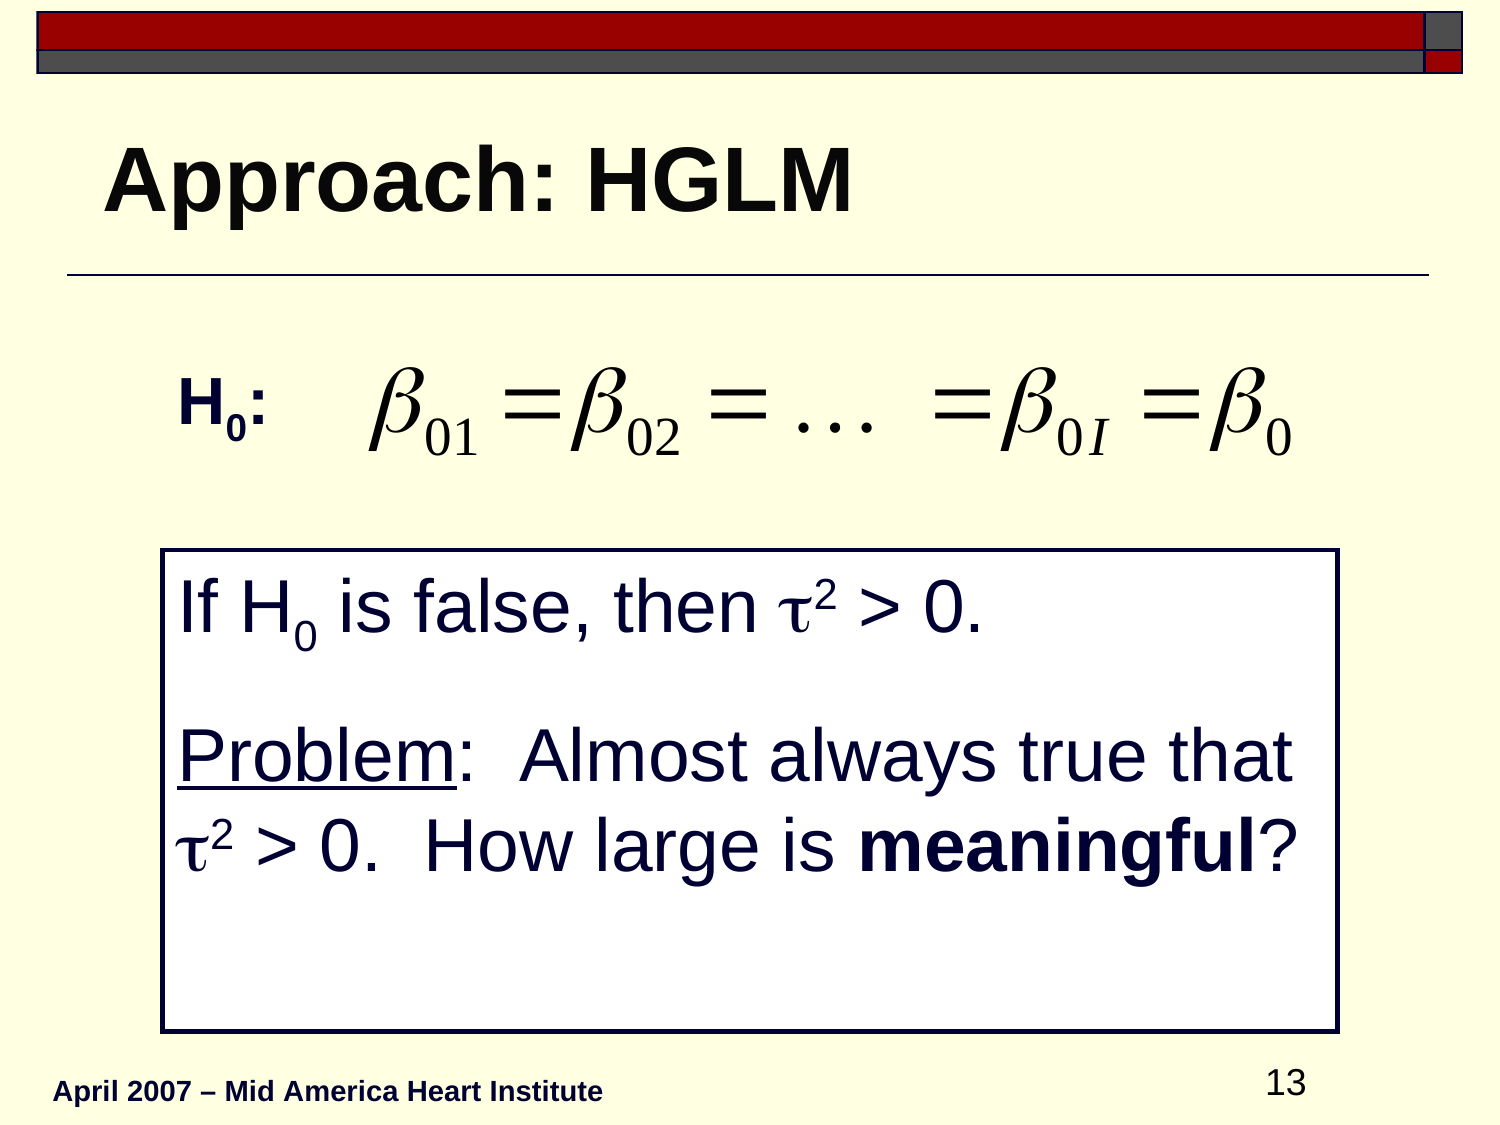

# Approach: HGLM
H0:
If H0 is false, then 2 > 0.
Problem: Almost always true that 2 > 0. How large is meaningful?
13